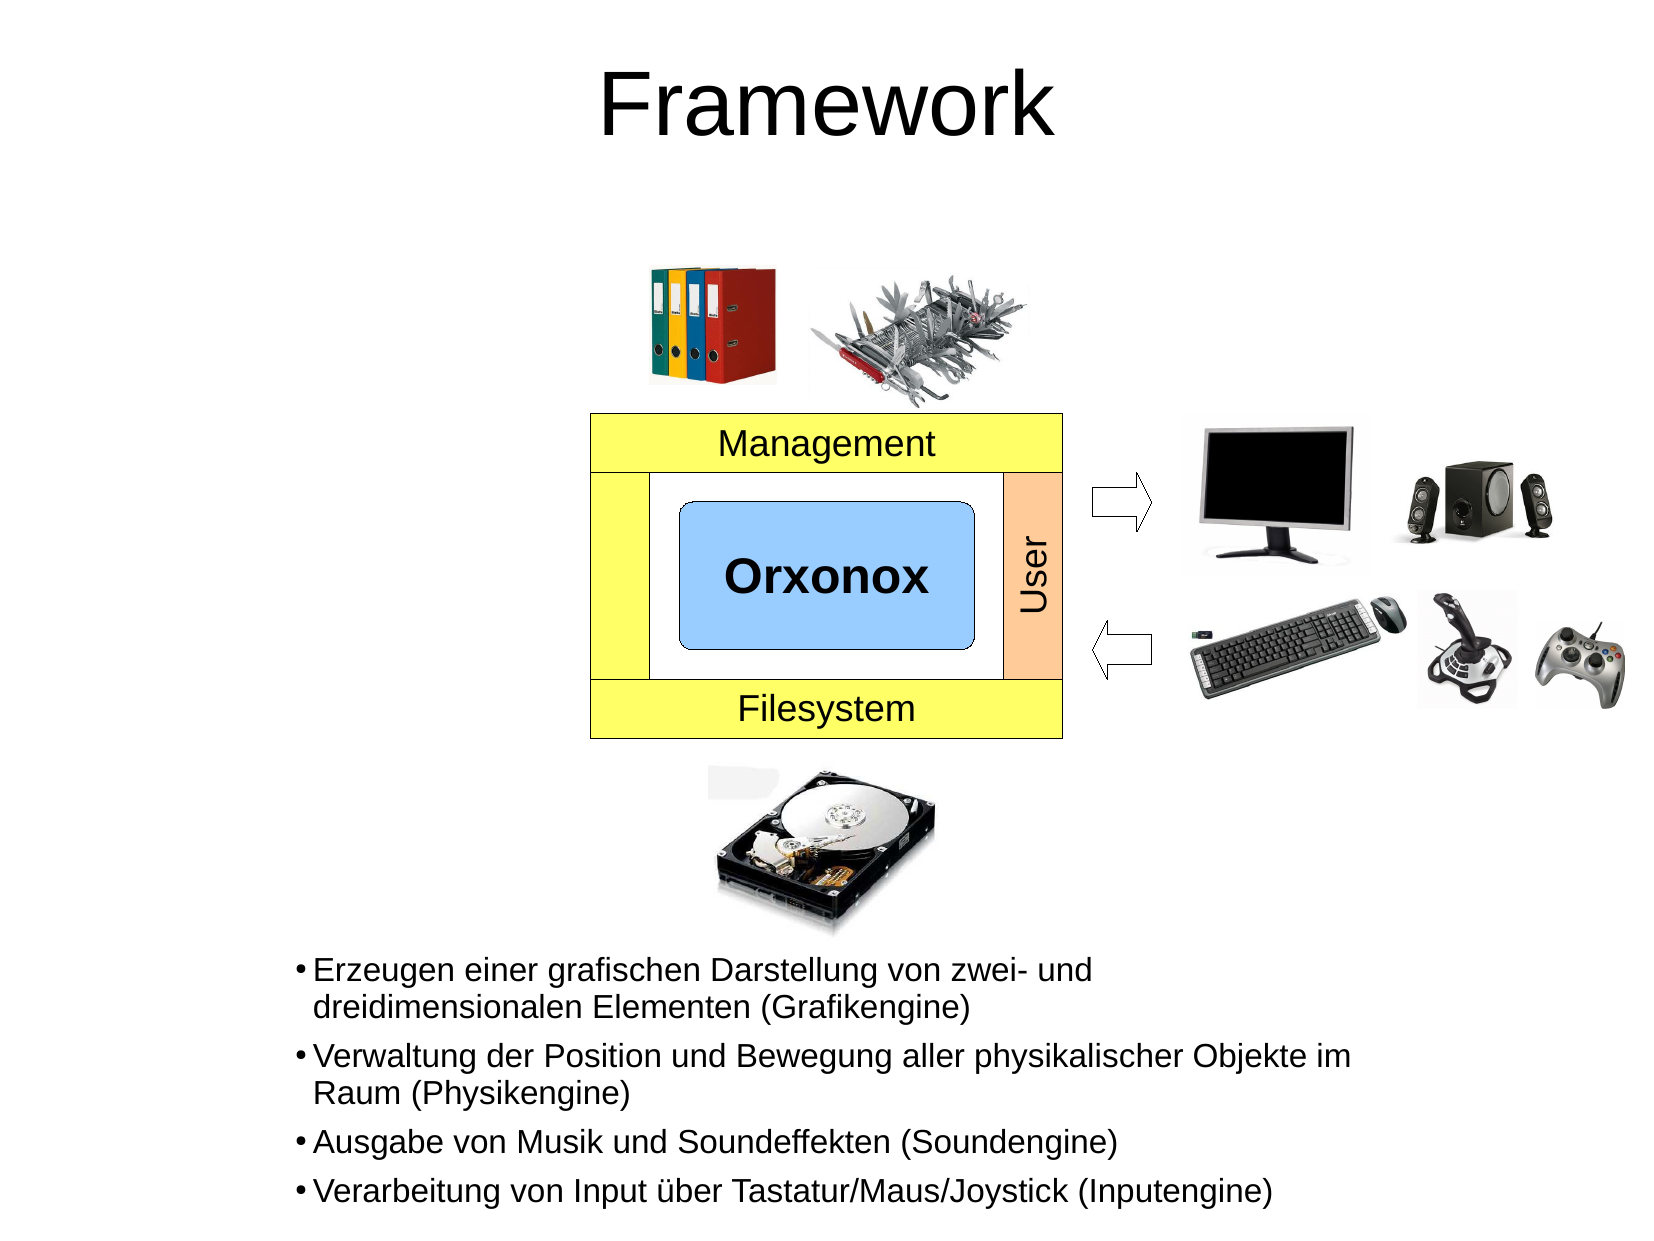

# Framework
Management
Orxonox
User
Filesystem
Erzeugen einer grafischen Darstellung von zwei- und dreidimensionalen Elementen (Grafikengine)
Verwaltung der Position und Bewegung aller physikalischer Objekte im Raum (Physikengine)
Ausgabe von Musik und Soundeffekten (Soundengine)
Verarbeitung von Input über Tastatur/Maus/Joystick (Inputengine)